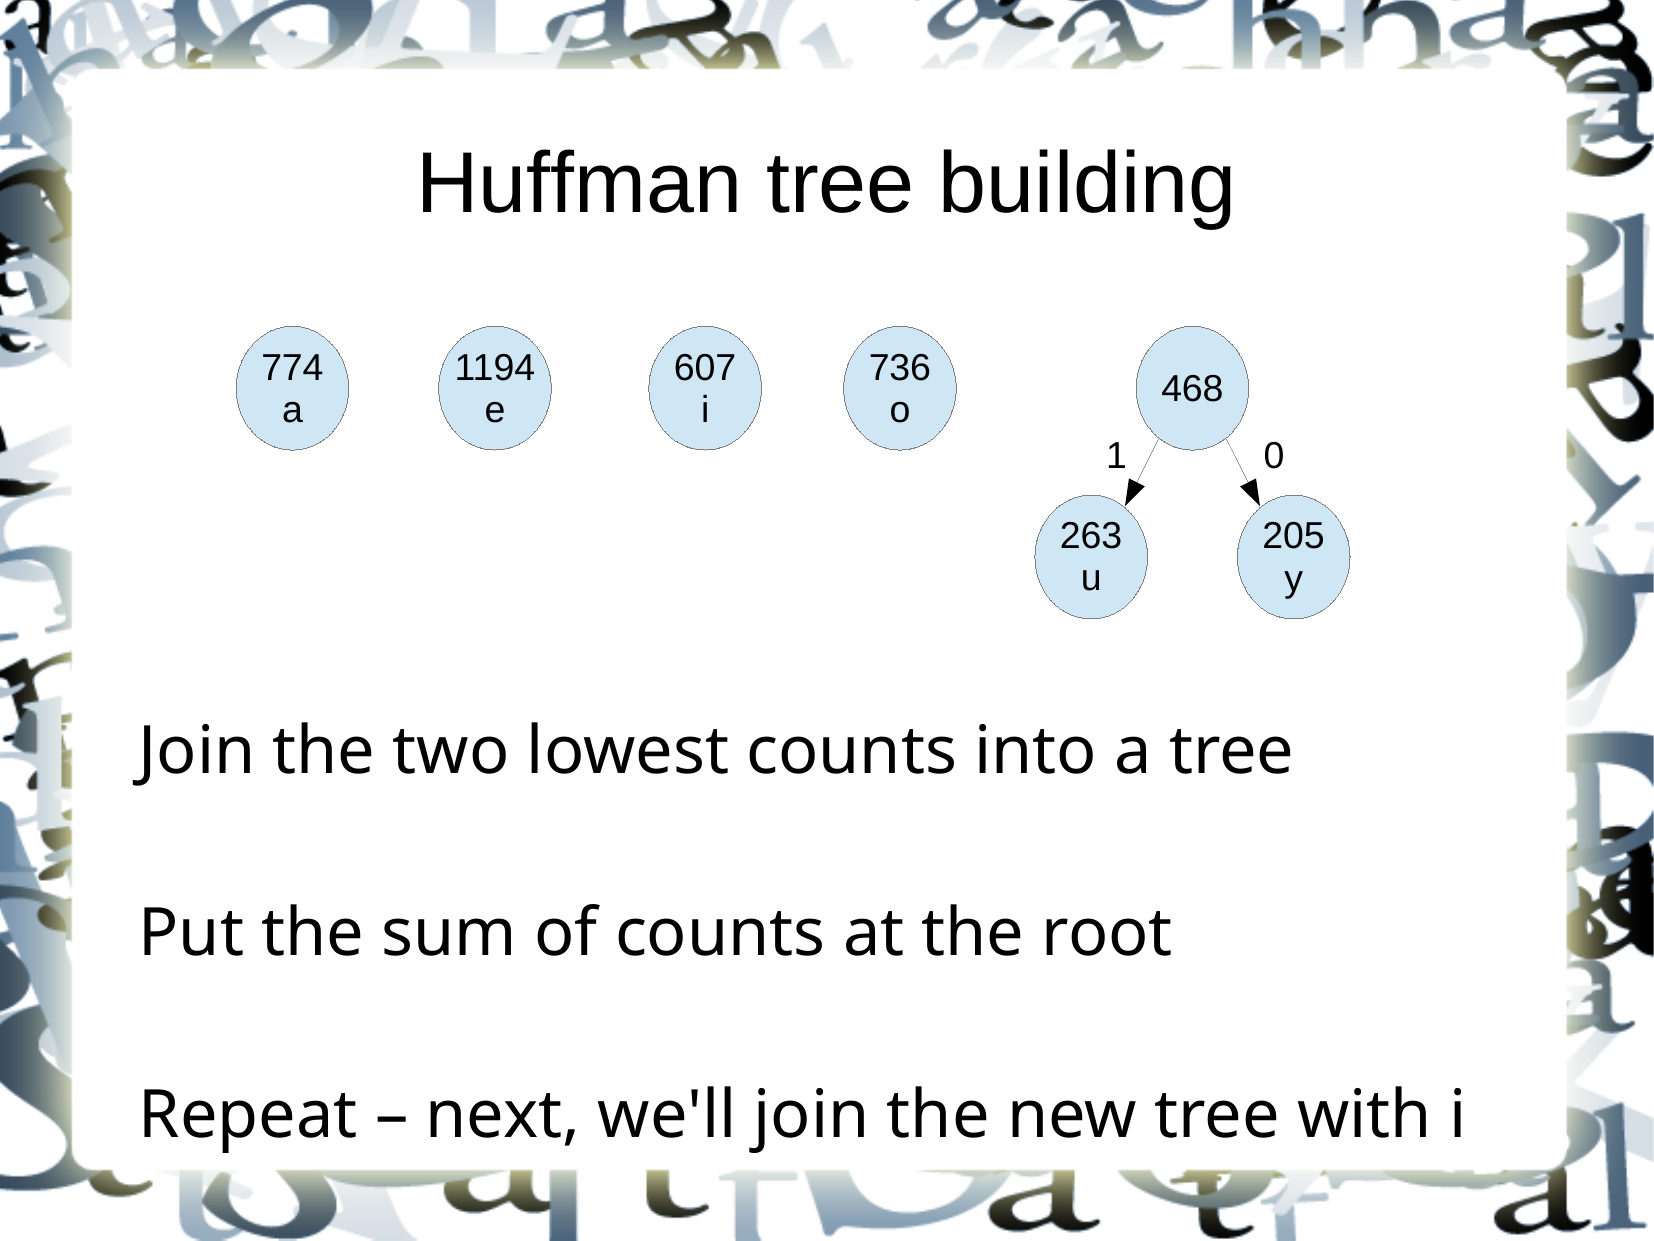

# Huffman tree building
1194
e
607
i
774
a
736
o
468
1
0
263
u
205
y
Join the two lowest counts into a tree
Put the sum of counts at the root
Repeat – next, we'll join the new tree with i